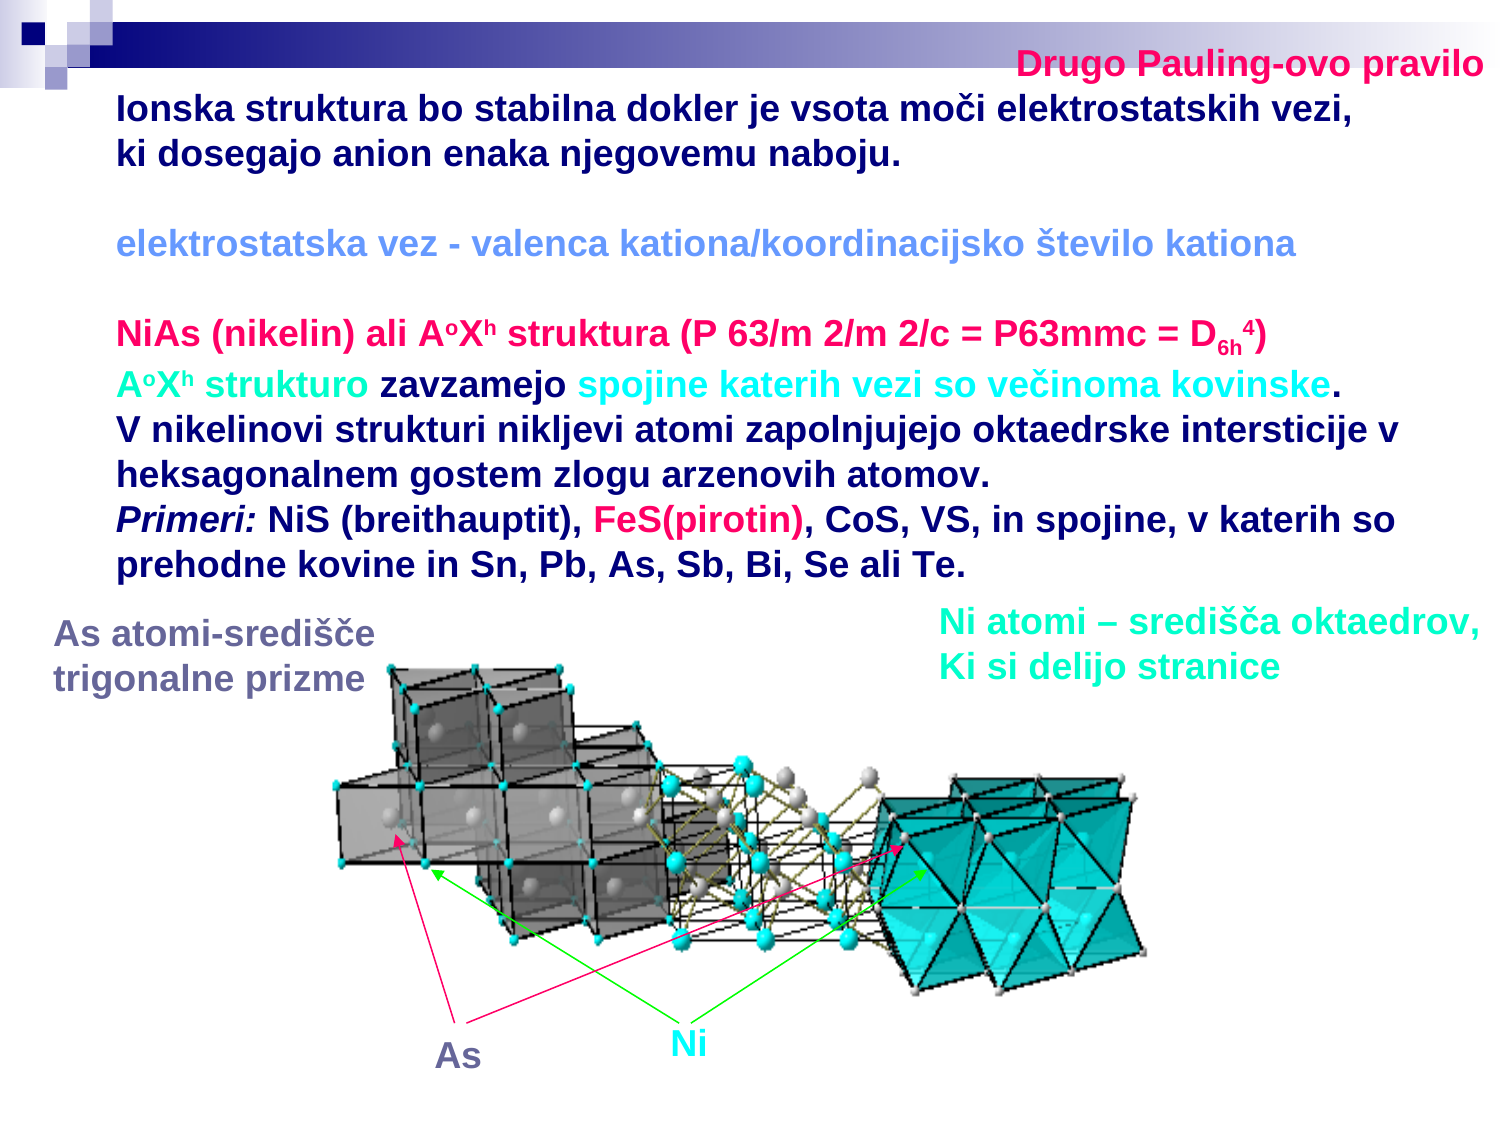

Drugo Pauling-ovo pravilo
Ionska struktura bo stabilna dokler je vsota moči elektrostatskih vezi,
ki dosegajo anion enaka njegovemu naboju.
elektrostatska vez - valenca kationa/koordinacijsko število kationa
NiAs (nikelin) ali AoXh struktura (P 63/m 2/m 2/c = P63mmc = D6h4)
AoXh strukturo zavzamejo spojine katerih vezi so večinoma kovinske.
V nikelinovi strukturi nikljevi atomi zapolnjujejo oktaedrske intersticije v
heksagonalnem gostem zlogu arzenovih atomov.
Primeri: NiS (breithauptit), FeS(pirotin), CoS, VS, in spojine, v katerih so
prehodne kovine in Sn, Pb, As, Sb, Bi, Se ali Te.
Ni atomi – središča oktaedrov,
Ki si delijo stranice
As atomi-središče
trigonalne prizme
Ni
As